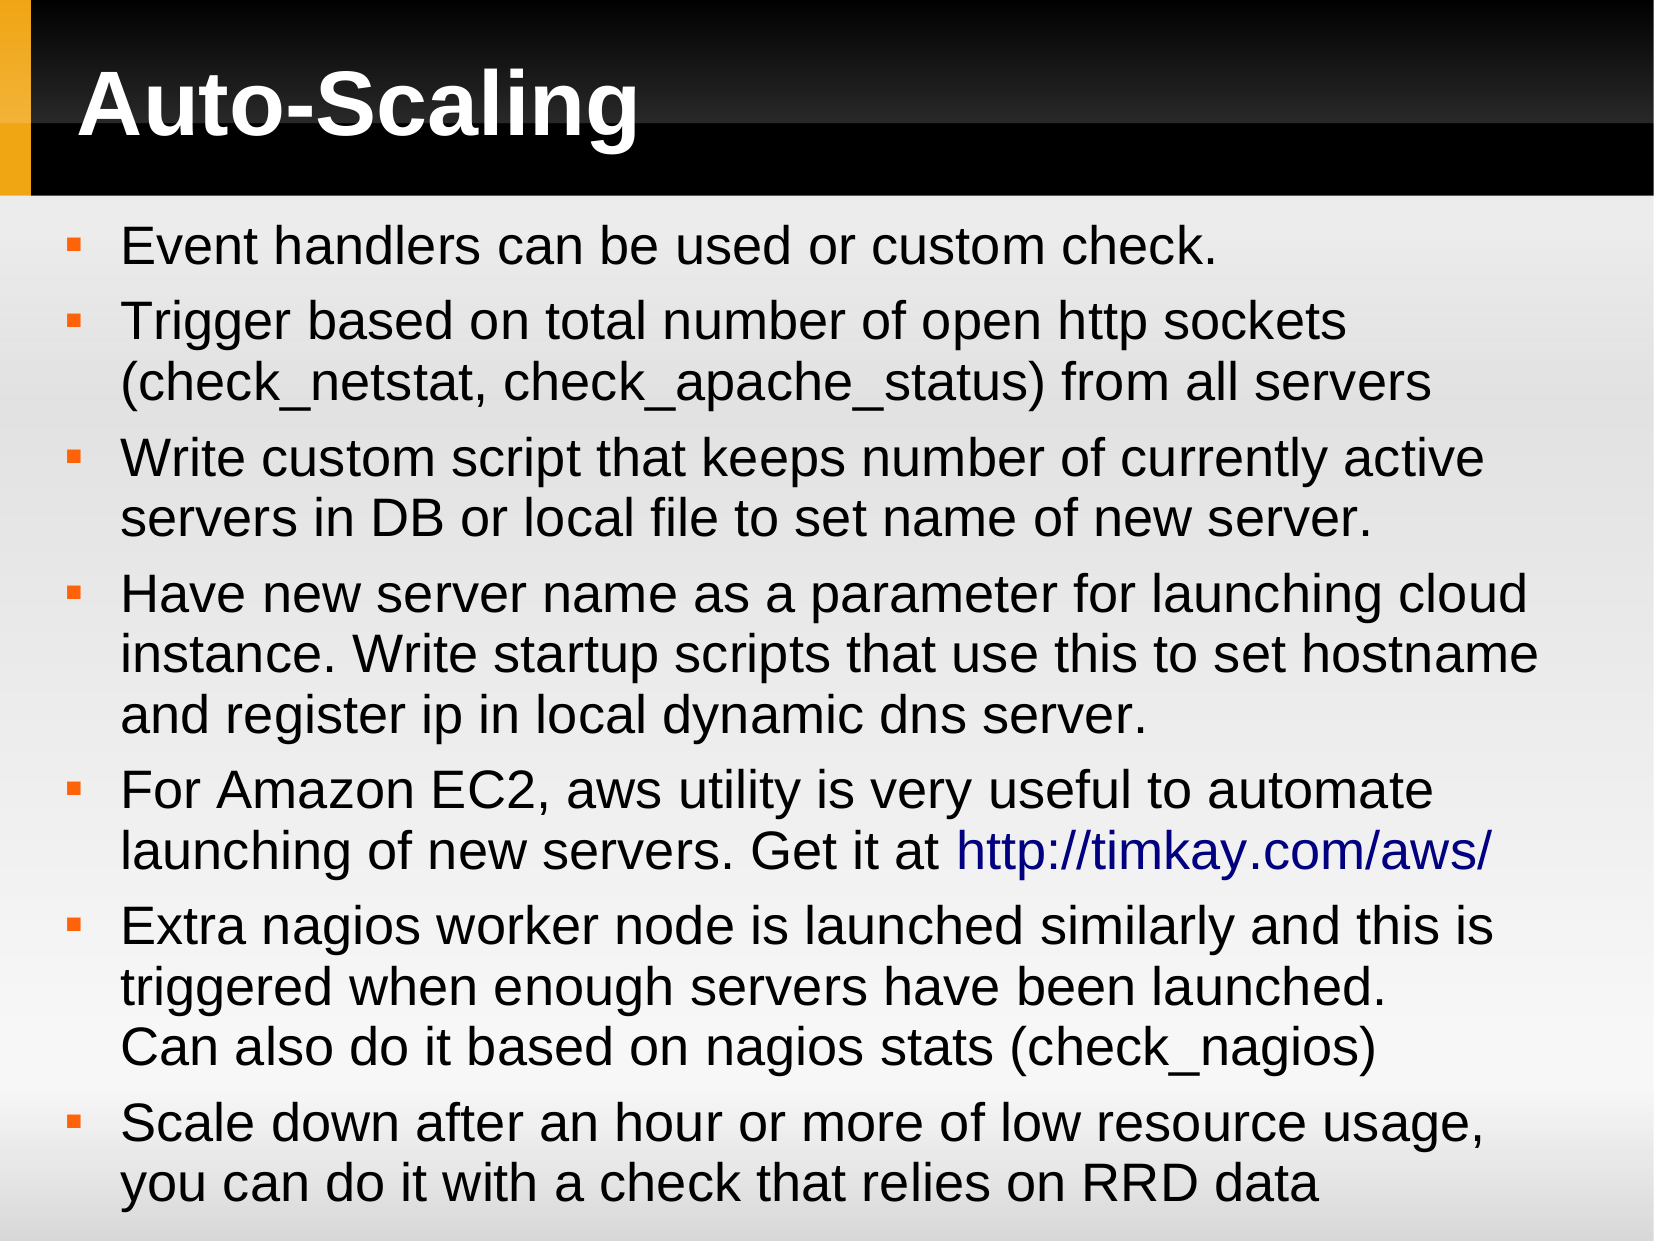

# Auto-Scaling
Event handlers can be used or custom check.
Trigger based on total number of open http sockets (check_netstat, check_apache_status) from all servers
Write custom script that keeps number of currently active servers in DB or local file to set name of new server.
Have new server name as a parameter for launching cloud instance. Write startup scripts that use this to set hostname and register ip in local dynamic dns server.
For Amazon EC2, aws utility is very useful to automate launching of new servers. Get it at http://timkay.com/aws/
Extra nagios worker node is launched similarly and this is triggered when enough servers have been launched.
Can also do it based on nagios stats (check_nagios)
Scale down after an hour or more of low resource usage,
you can do it with a check that relies on RRD data